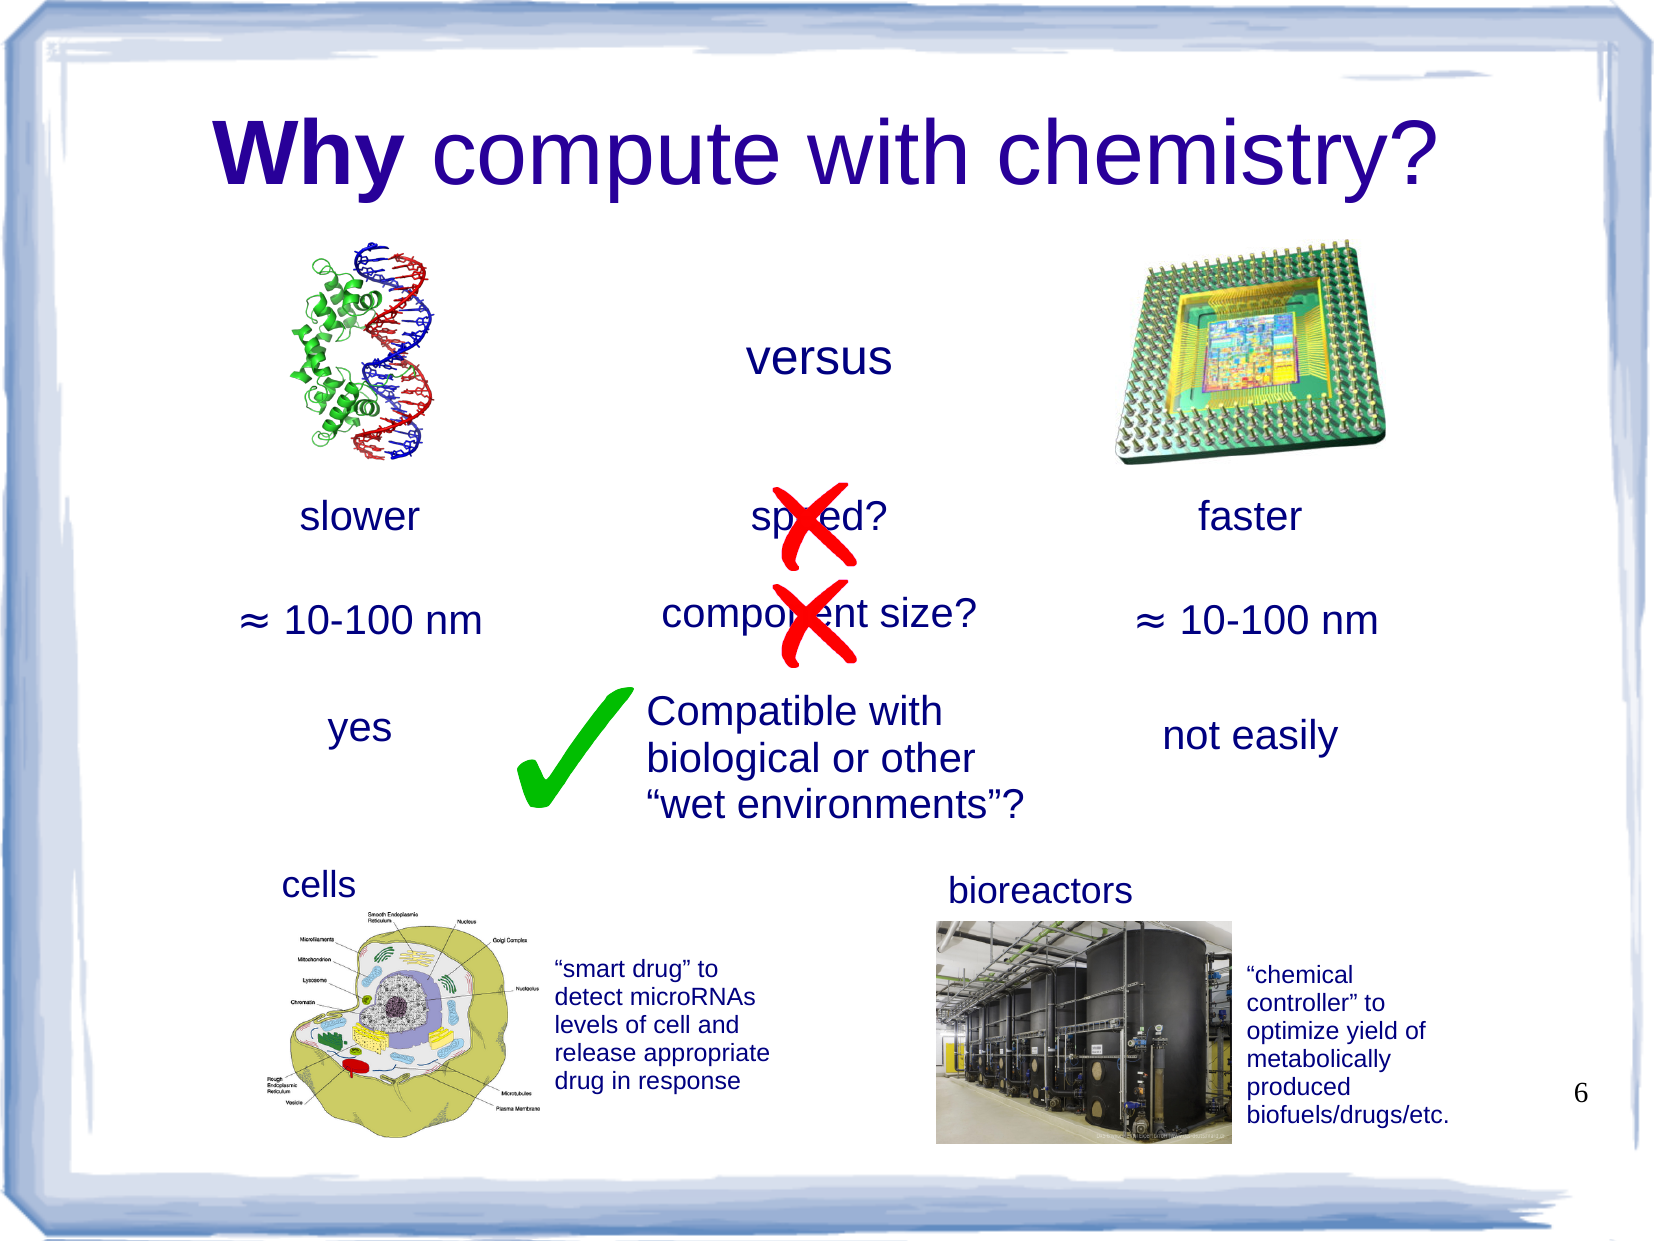

# Why compute with chemistry?
versus
slower
faster
speed?
≈ 10-100 nm
component size?
 ≈ 10-100 nm
Compatible with biological or other “wet environments”?
yes
not easily
cells
bioreactors
“smart drug” to detect microRNAs levels of cell and release appropriate drug in response
“chemical controller” to optimize yield of metabolically produced biofuels/drugs/etc.
6